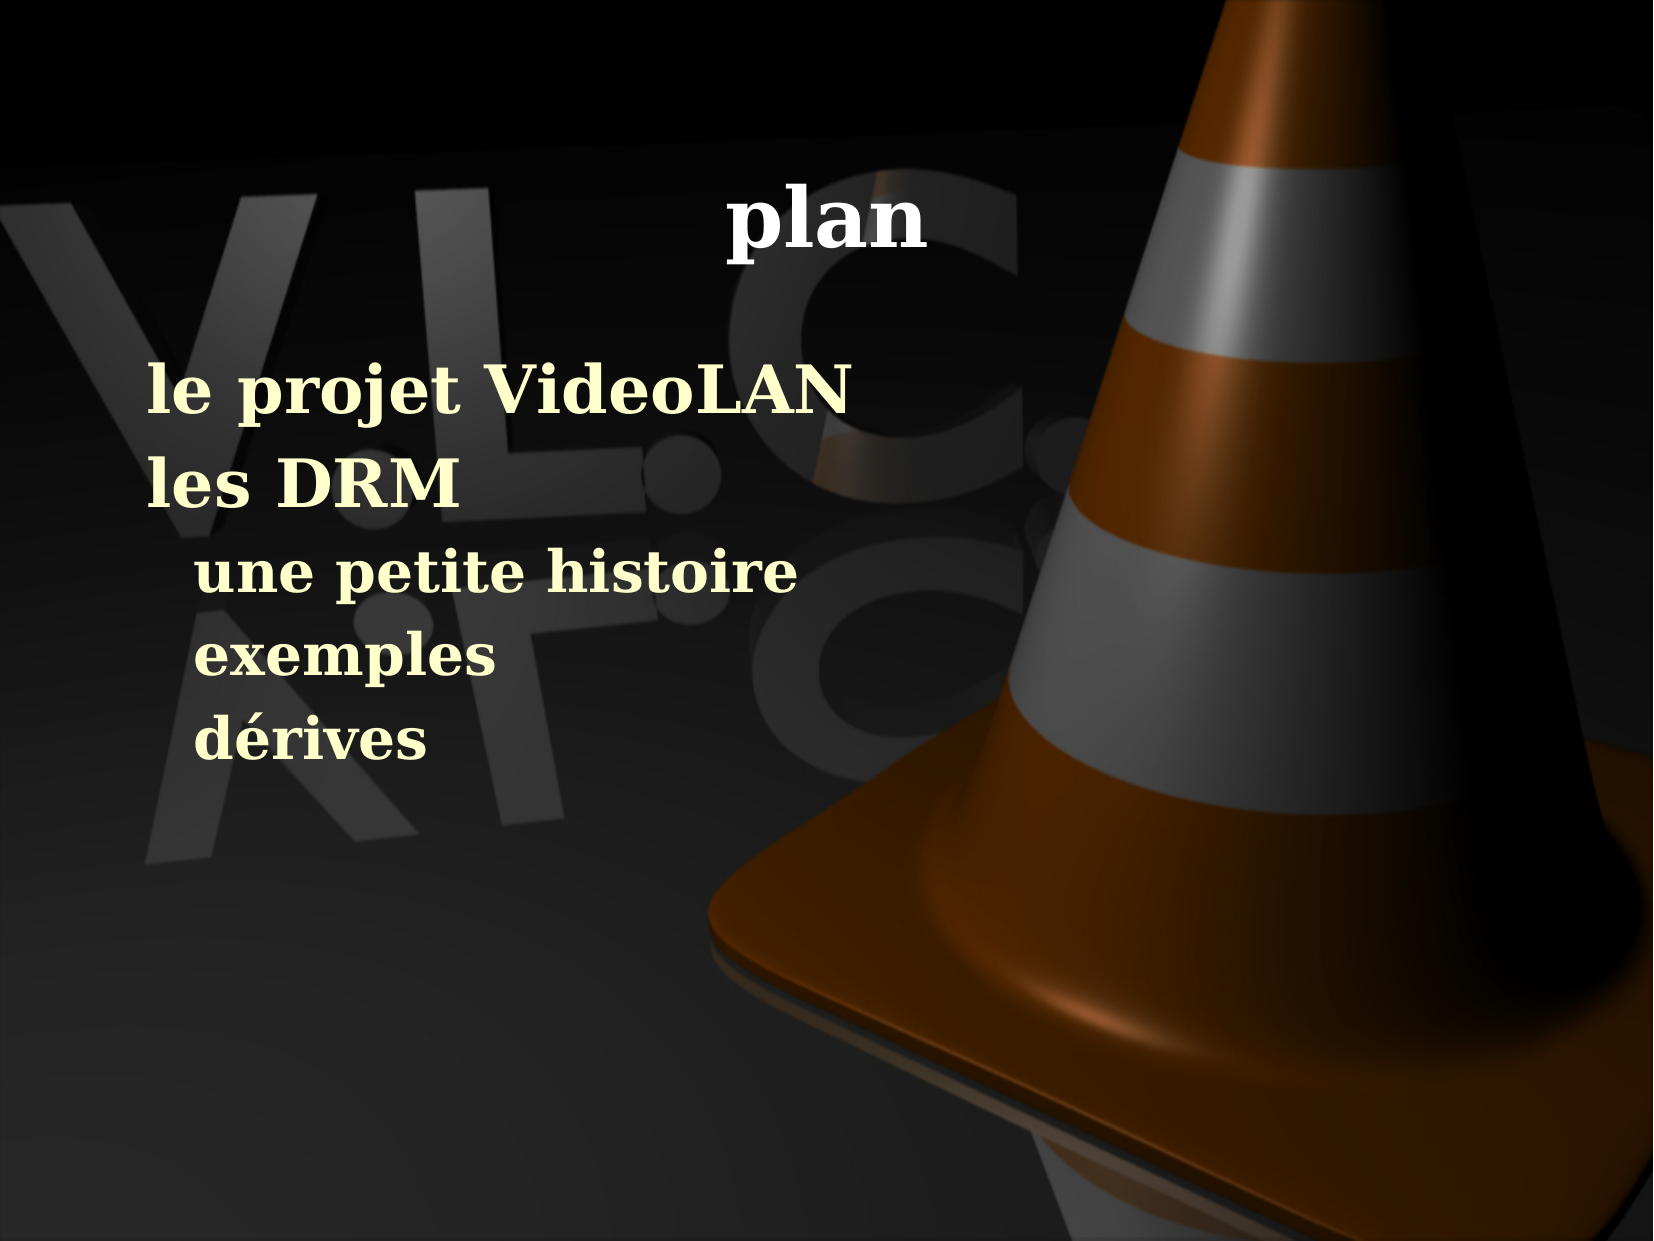

# plan
le projet VideoLAN
les DRM
une petite histoire
exemples
dérives